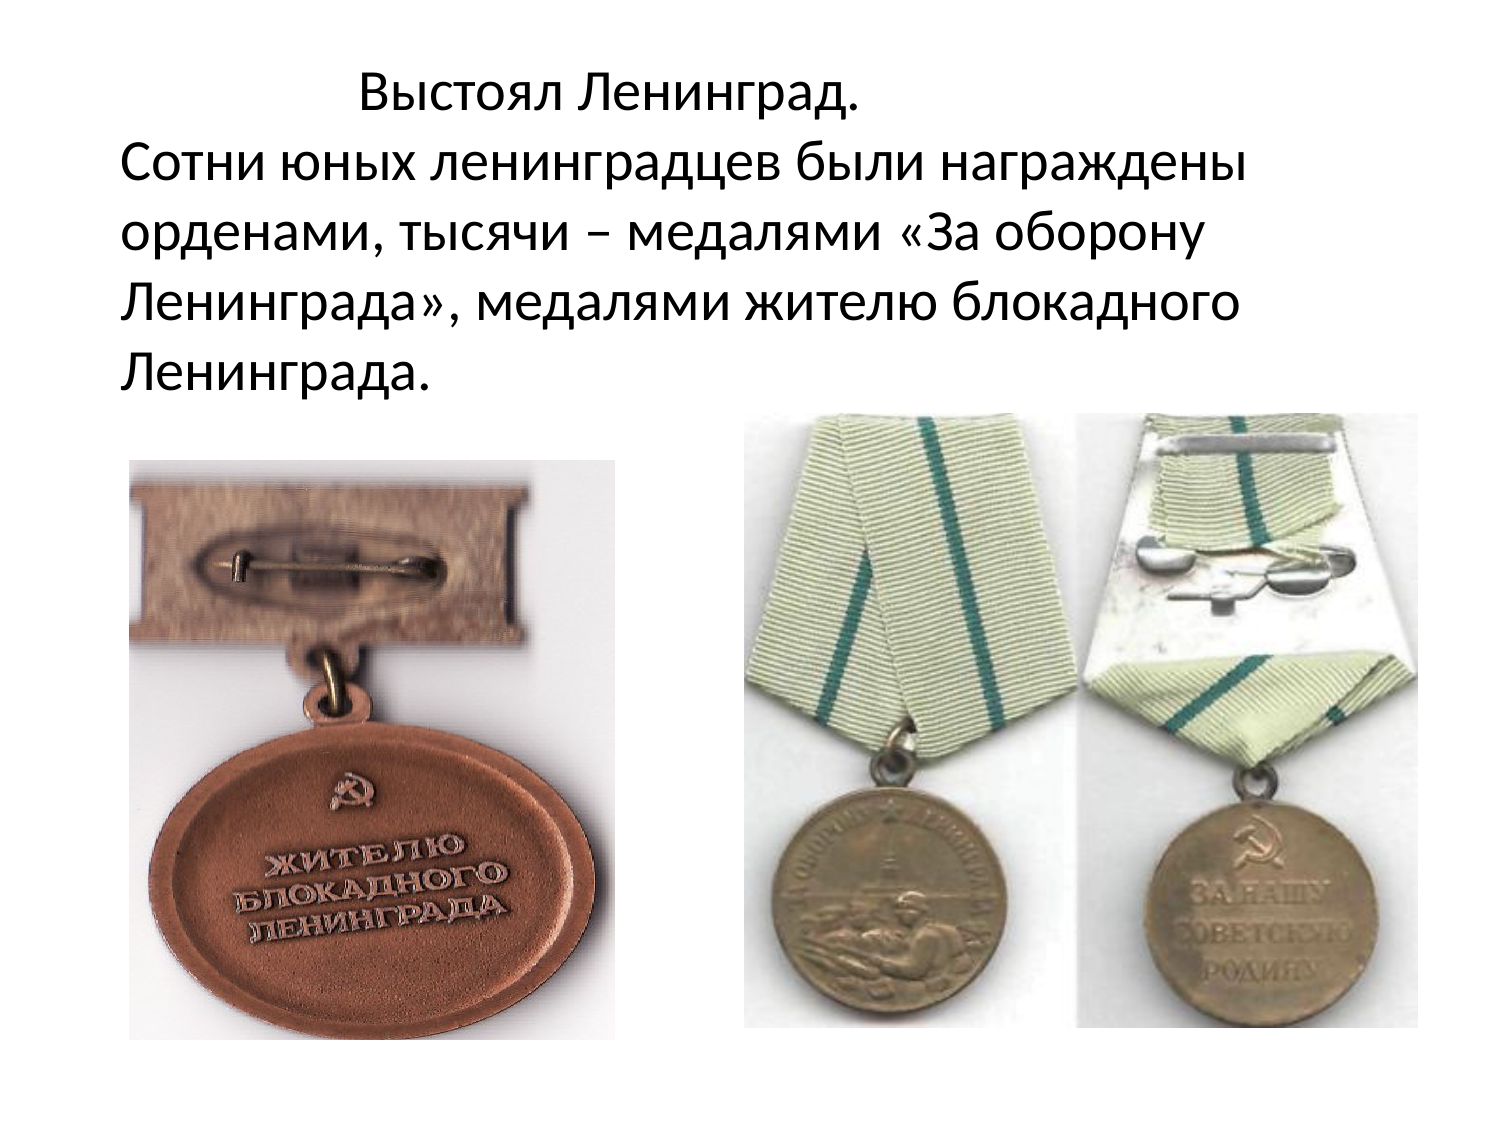

# Выстоял Ленинград. Сотни юных ленинградцев были награждены орденами, тысячи – медалями «За оборону Ленинграда», медалями жителю блокадного Ленинграда.